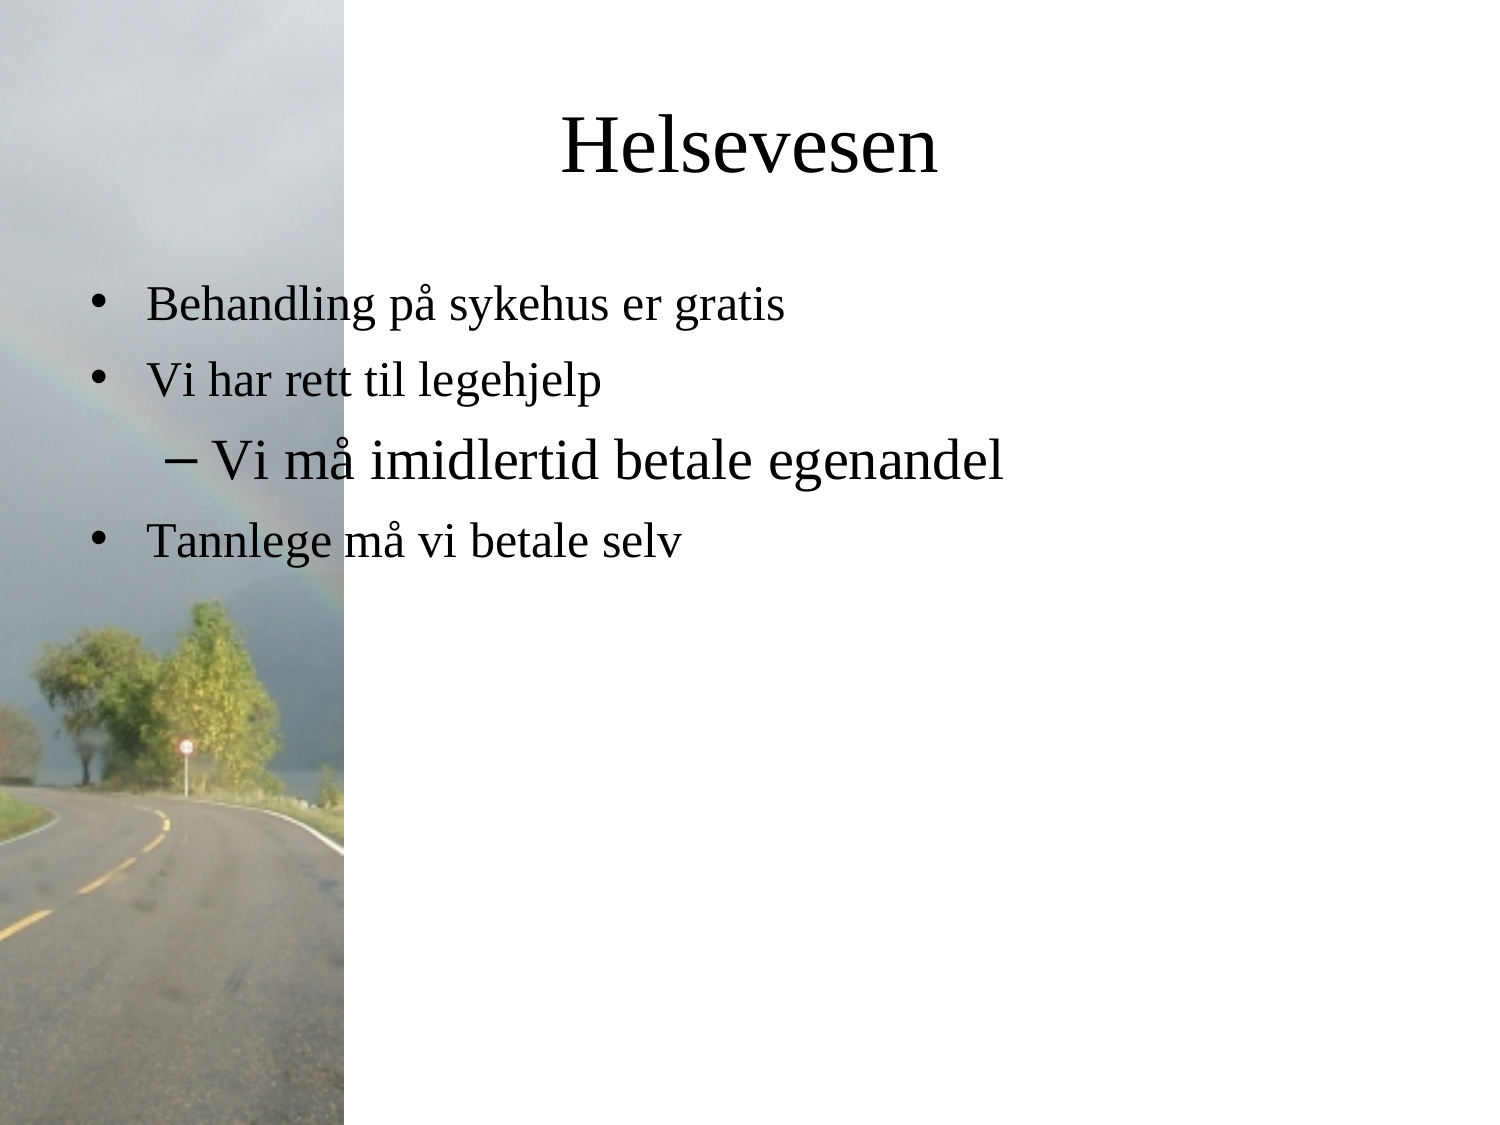

# Helsevesen
Behandling på sykehus er gratis
Vi har rett til legehjelp
Vi må imidlertid betale egenandel
Tannlege må vi betale selv